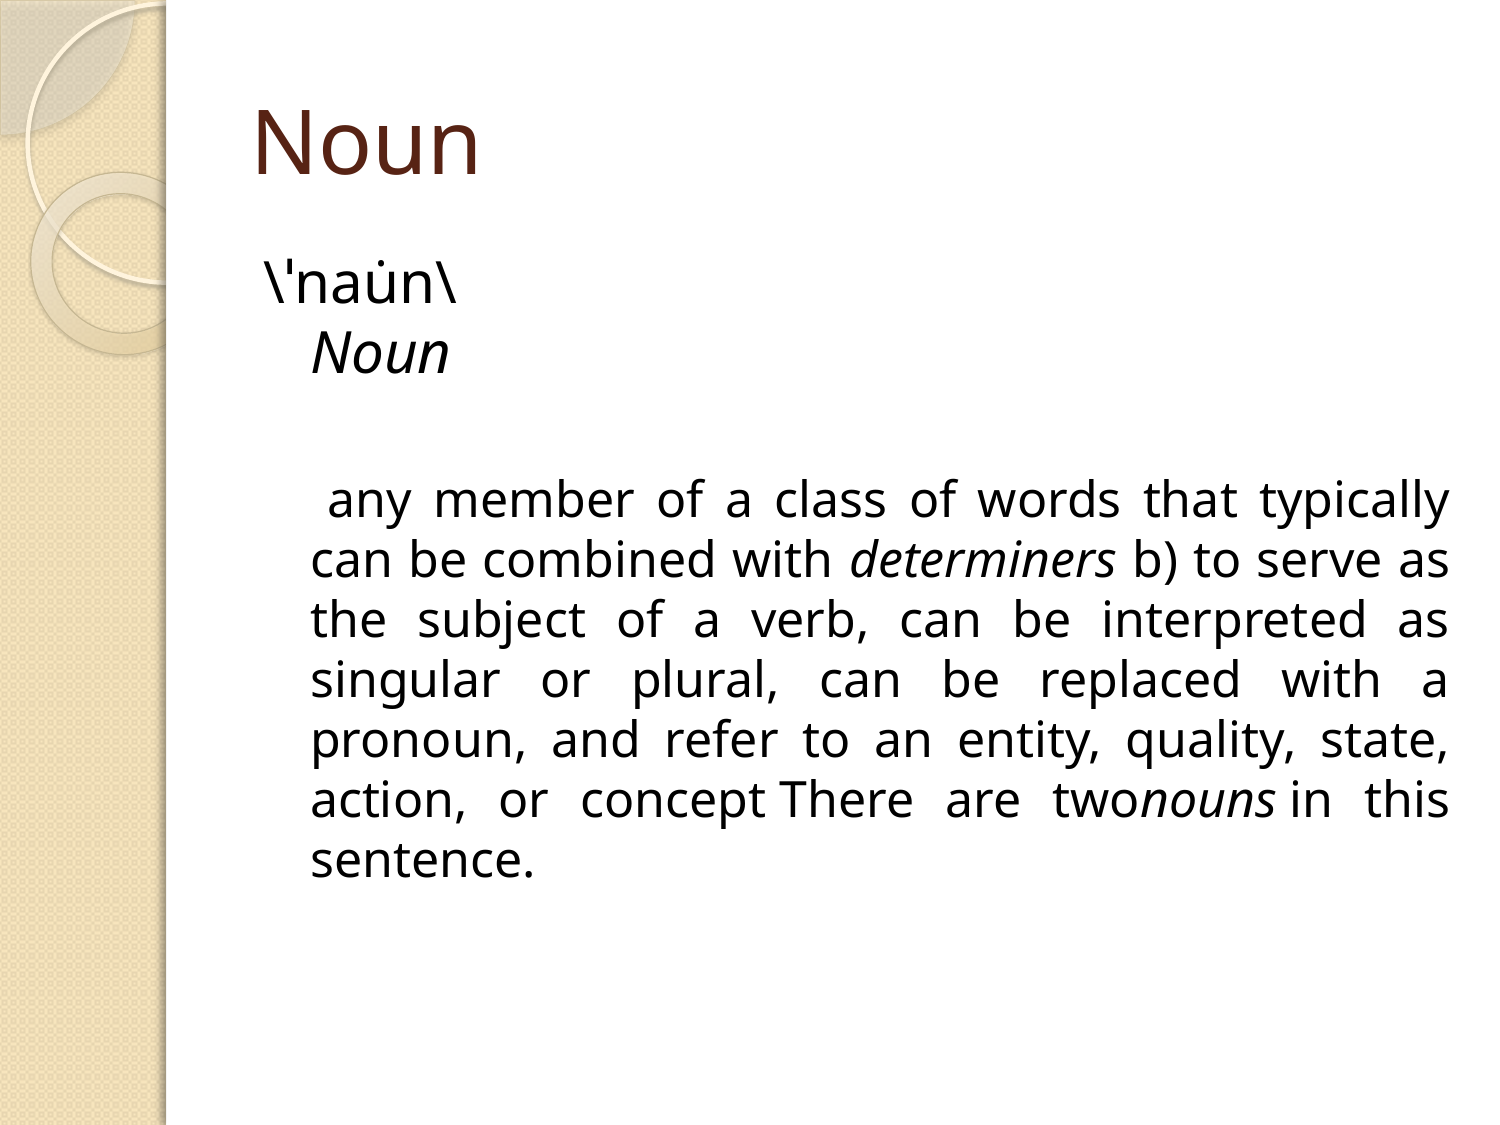

# Noun
\ˈnau̇n\
Noun
 any member of a class of words that typically can be combined with determiners b) to serve as the subject of a verb, can be interpreted as singular or plural, can be replaced with a pronoun, and refer to an entity, quality, state, action, or concept There are twonouns in this sentence.